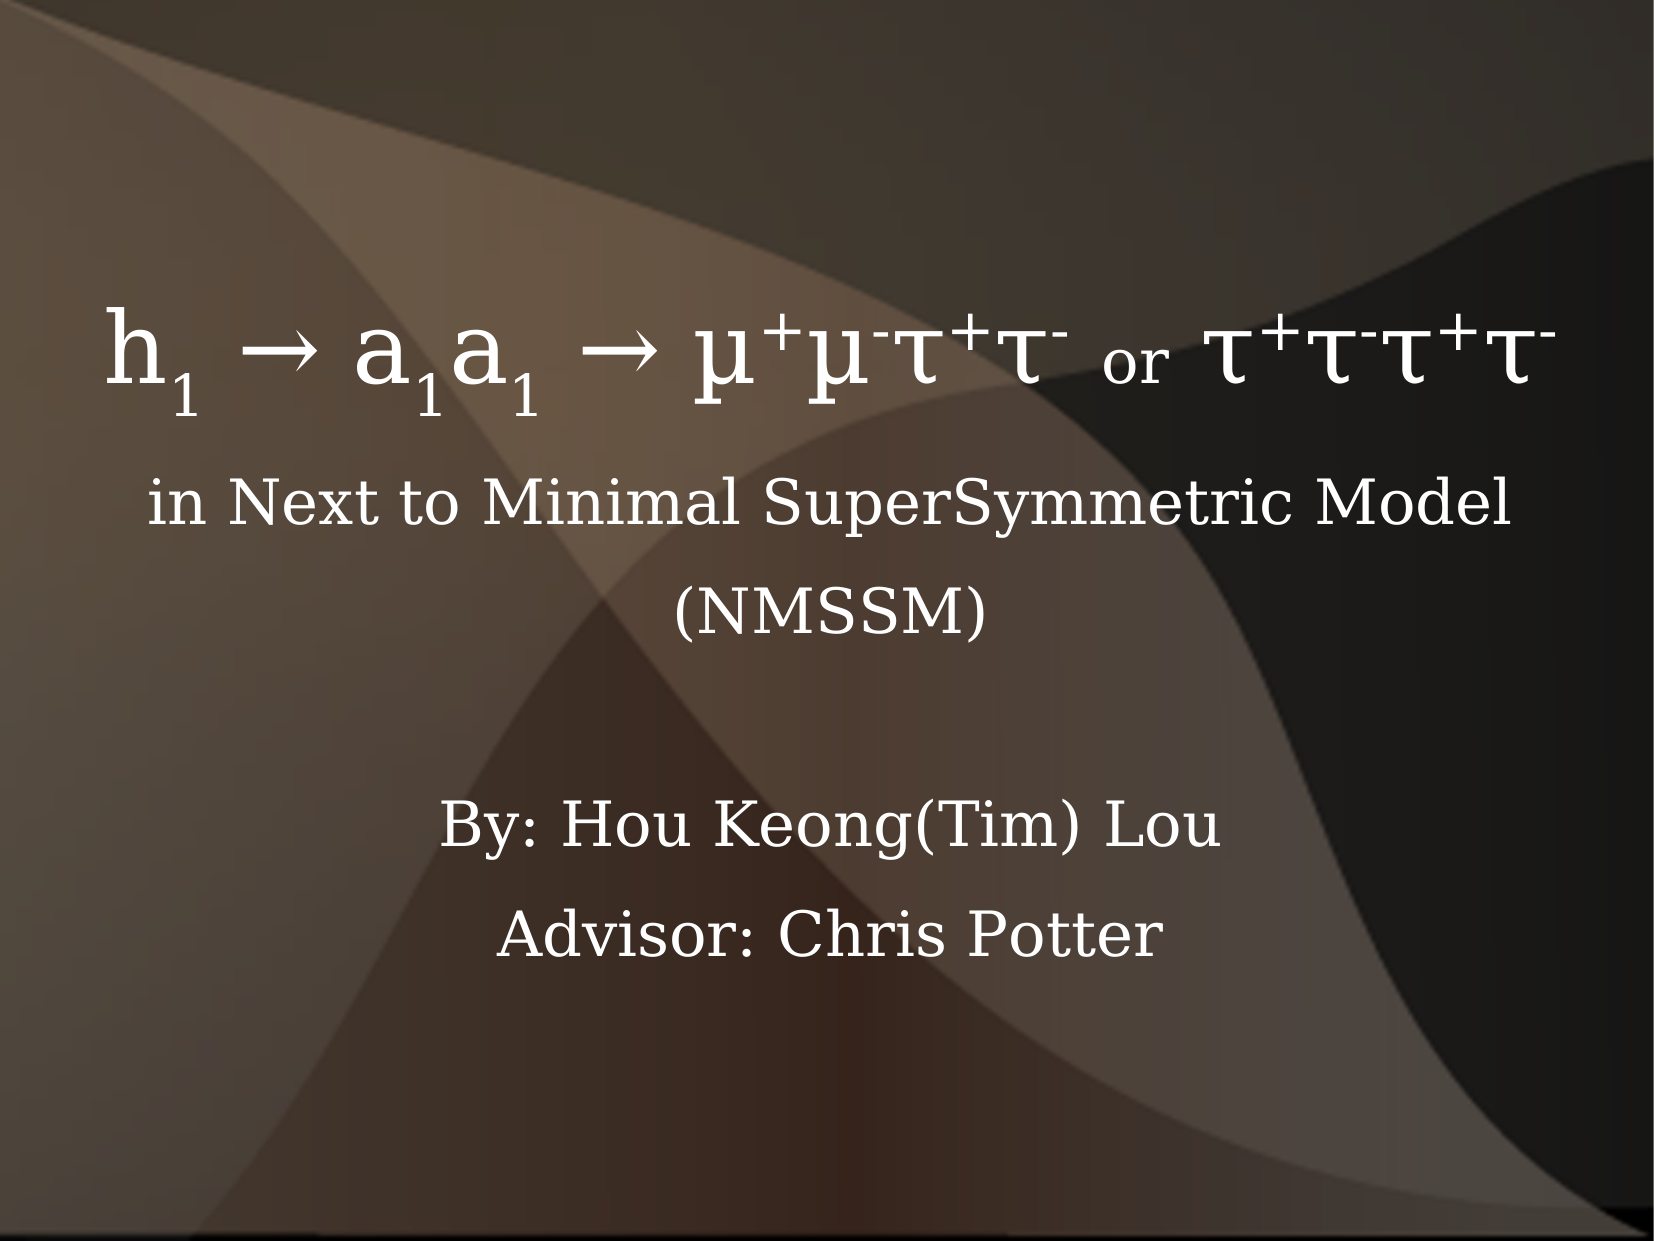

# h1 → a1a1 → µ+µ-τ+τ- or τ+τ-τ+τ-
in Next to Minimal SuperSymmetric Model (NMSSM)
By: Hou Keong(Tim) Lou
Advisor: Chris Potter